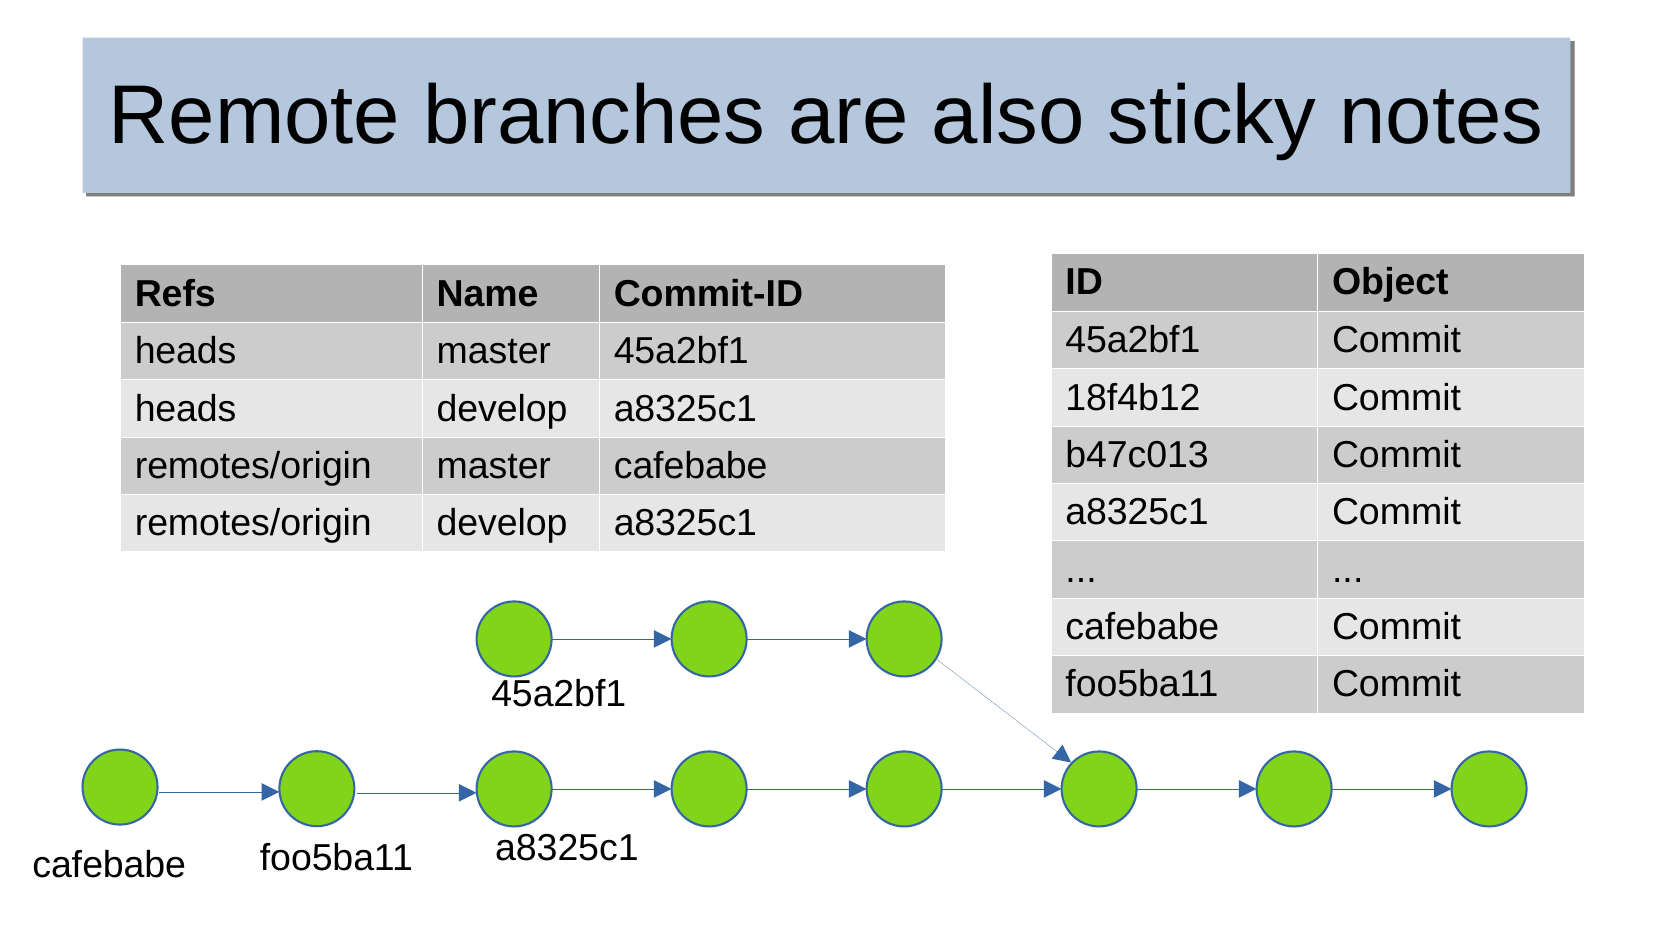

# Remote branches are also sticky notes
| ID | Object |
| --- | --- |
| 45a2bf1 | Commit |
| 18f4b12 | Commit |
| b47c013 | Commit |
| a8325c1 | Commit |
| ... | ... |
| cafebabe | Commit |
| foo5ba11 | Commit |
| Refs | Name | Commit-ID |
| --- | --- | --- |
| heads | master | 45a2bf1 |
| heads | develop | a8325c1 |
| remotes/origin | master | cafebabe |
| remotes/origin | develop | a8325c1 |
45a2bf1
a8325c1
foo5ba11
cafebabe